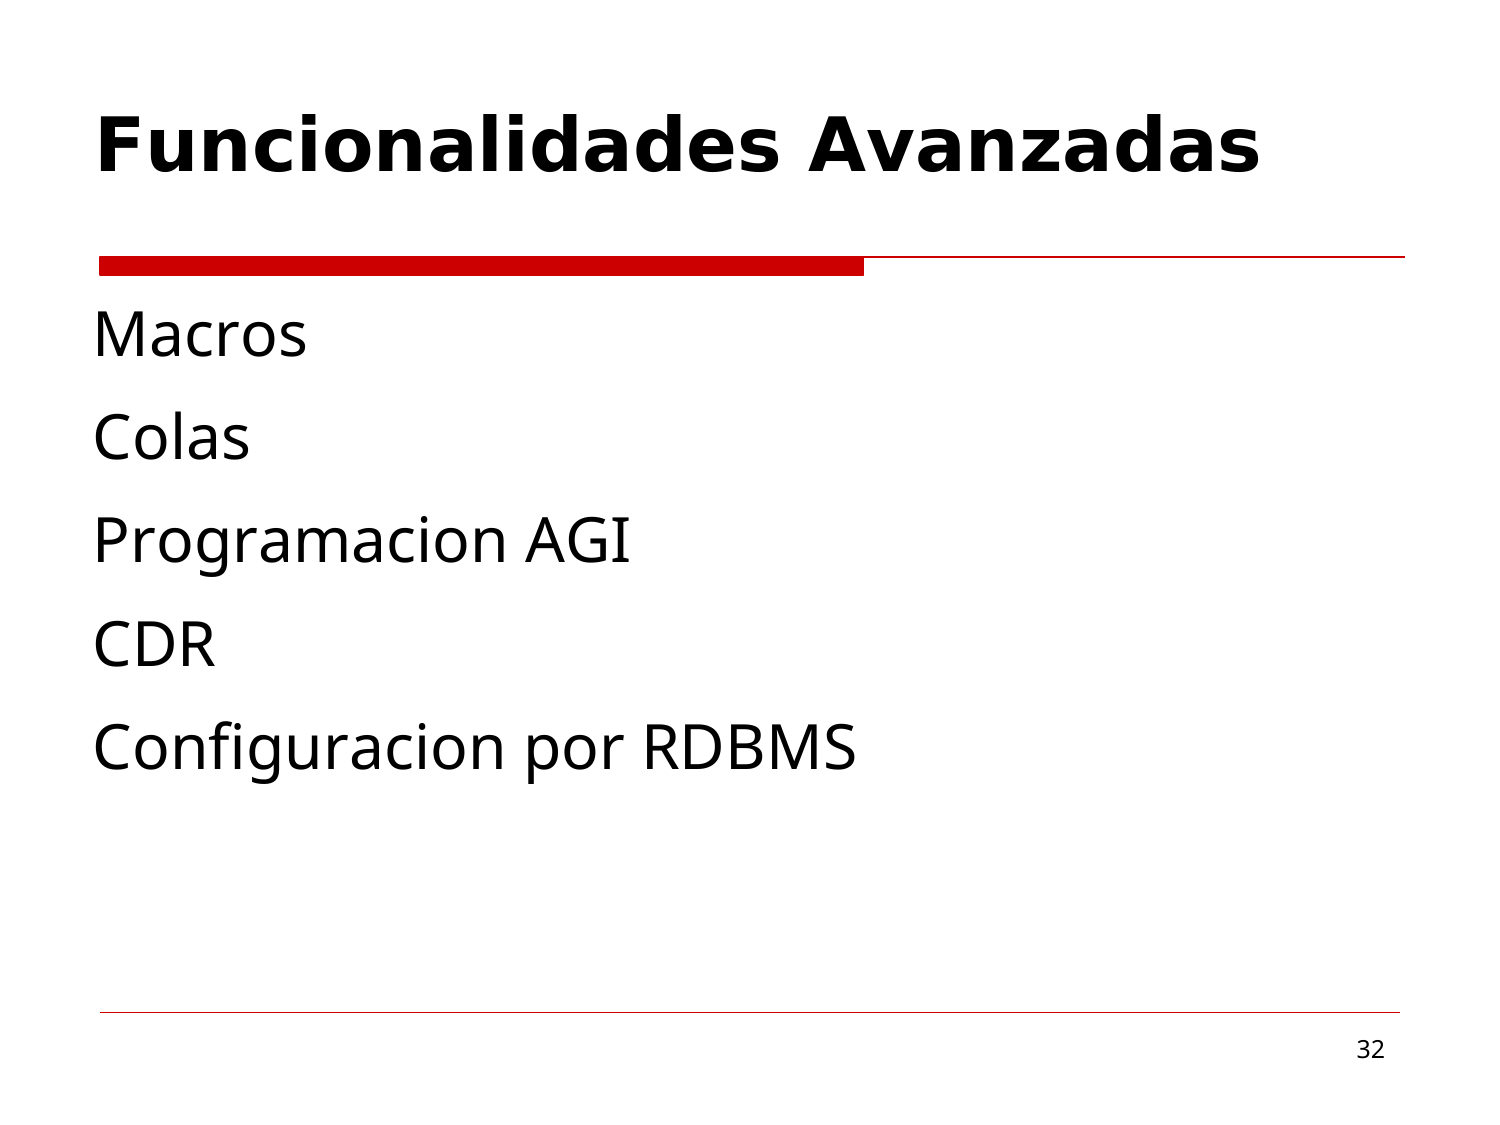

# Funcionalidades Avanzadas
Macros
Colas
Programacion AGI
CDR
Configuracion por RDBMS